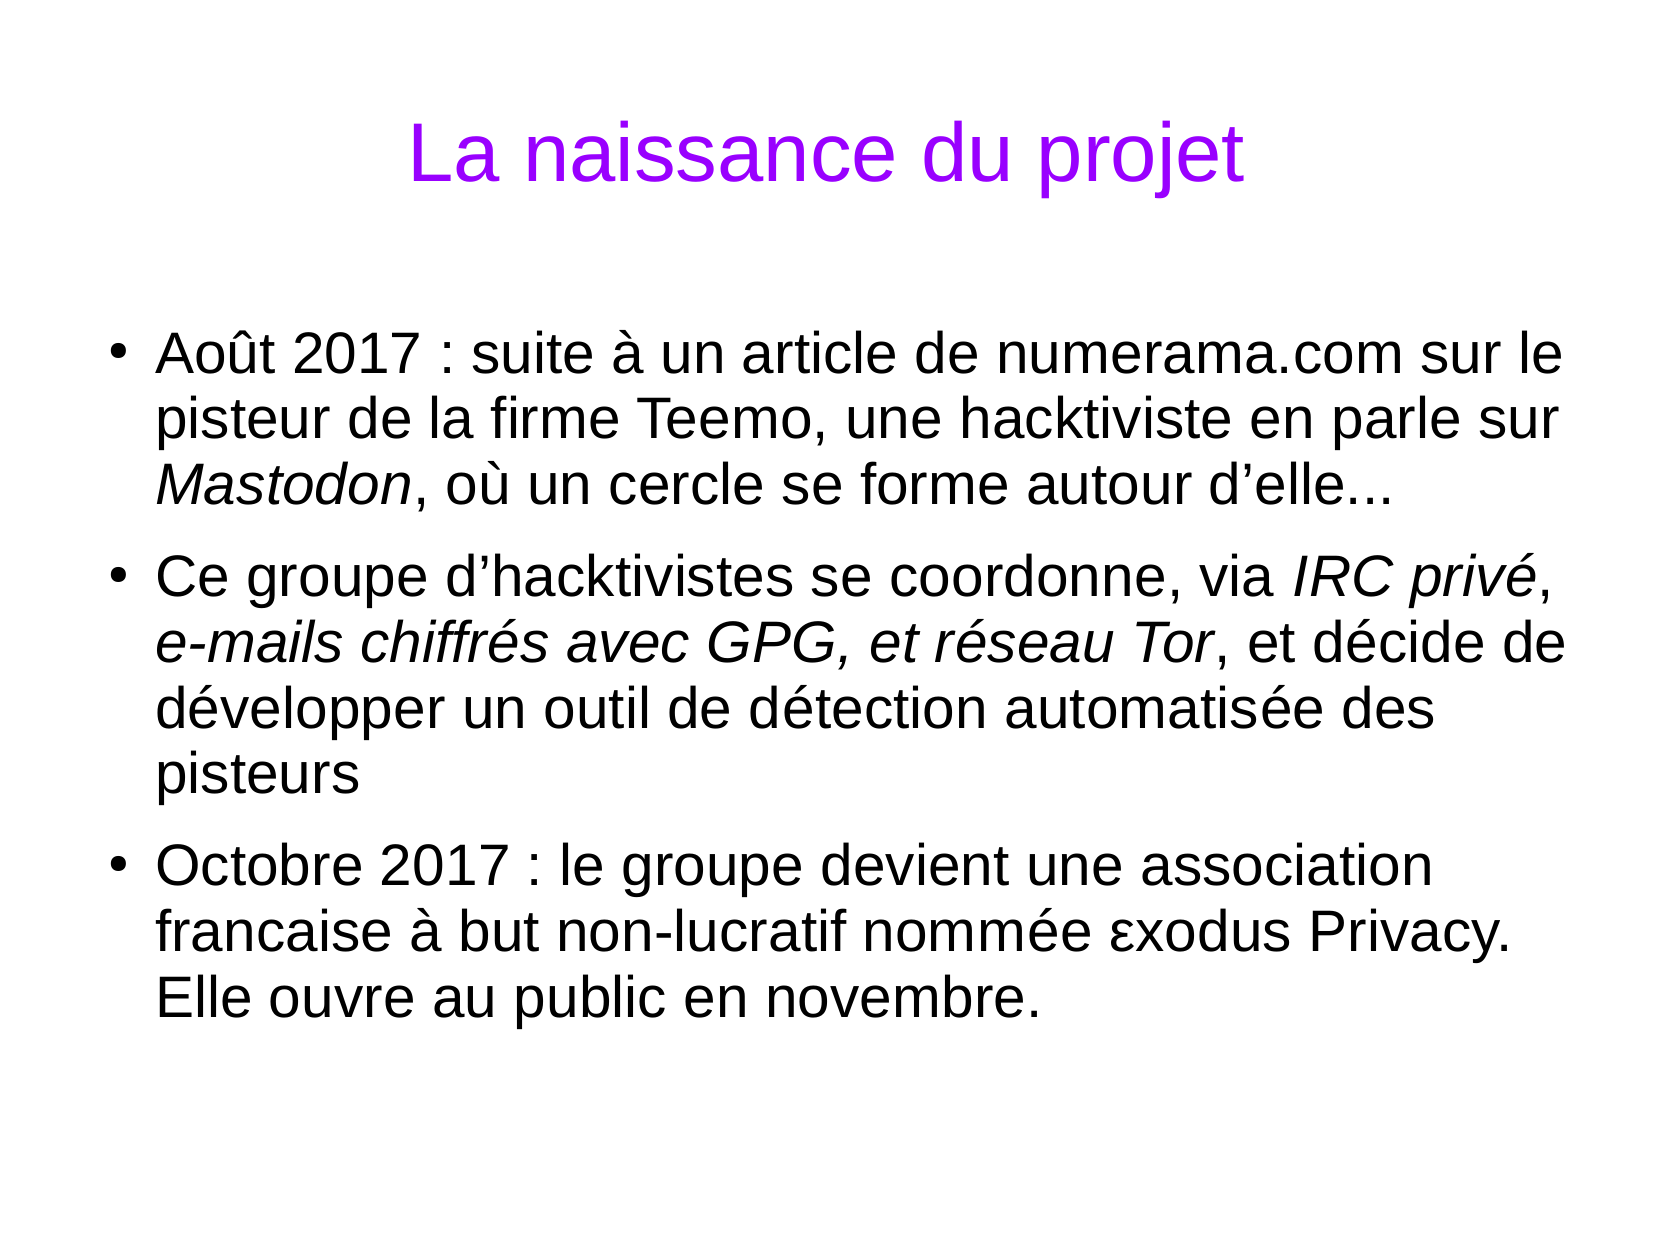

# La naissance du projet
Août 2017 : suite à un article de numerama.com sur le pisteur de la firme Teemo, une hacktiviste en parle sur Mastodon, où un cercle se forme autour d’elle...
Ce groupe d’hacktivistes se coordonne, via IRC privé, e-mails chiffrés avec GPG, et réseau Tor, et décide de développer un outil de détection automatisée des pisteurs
Octobre 2017 : le groupe devient une association francaise à but non-lucratif nommée εxodus Privacy. Elle ouvre au public en novembre.